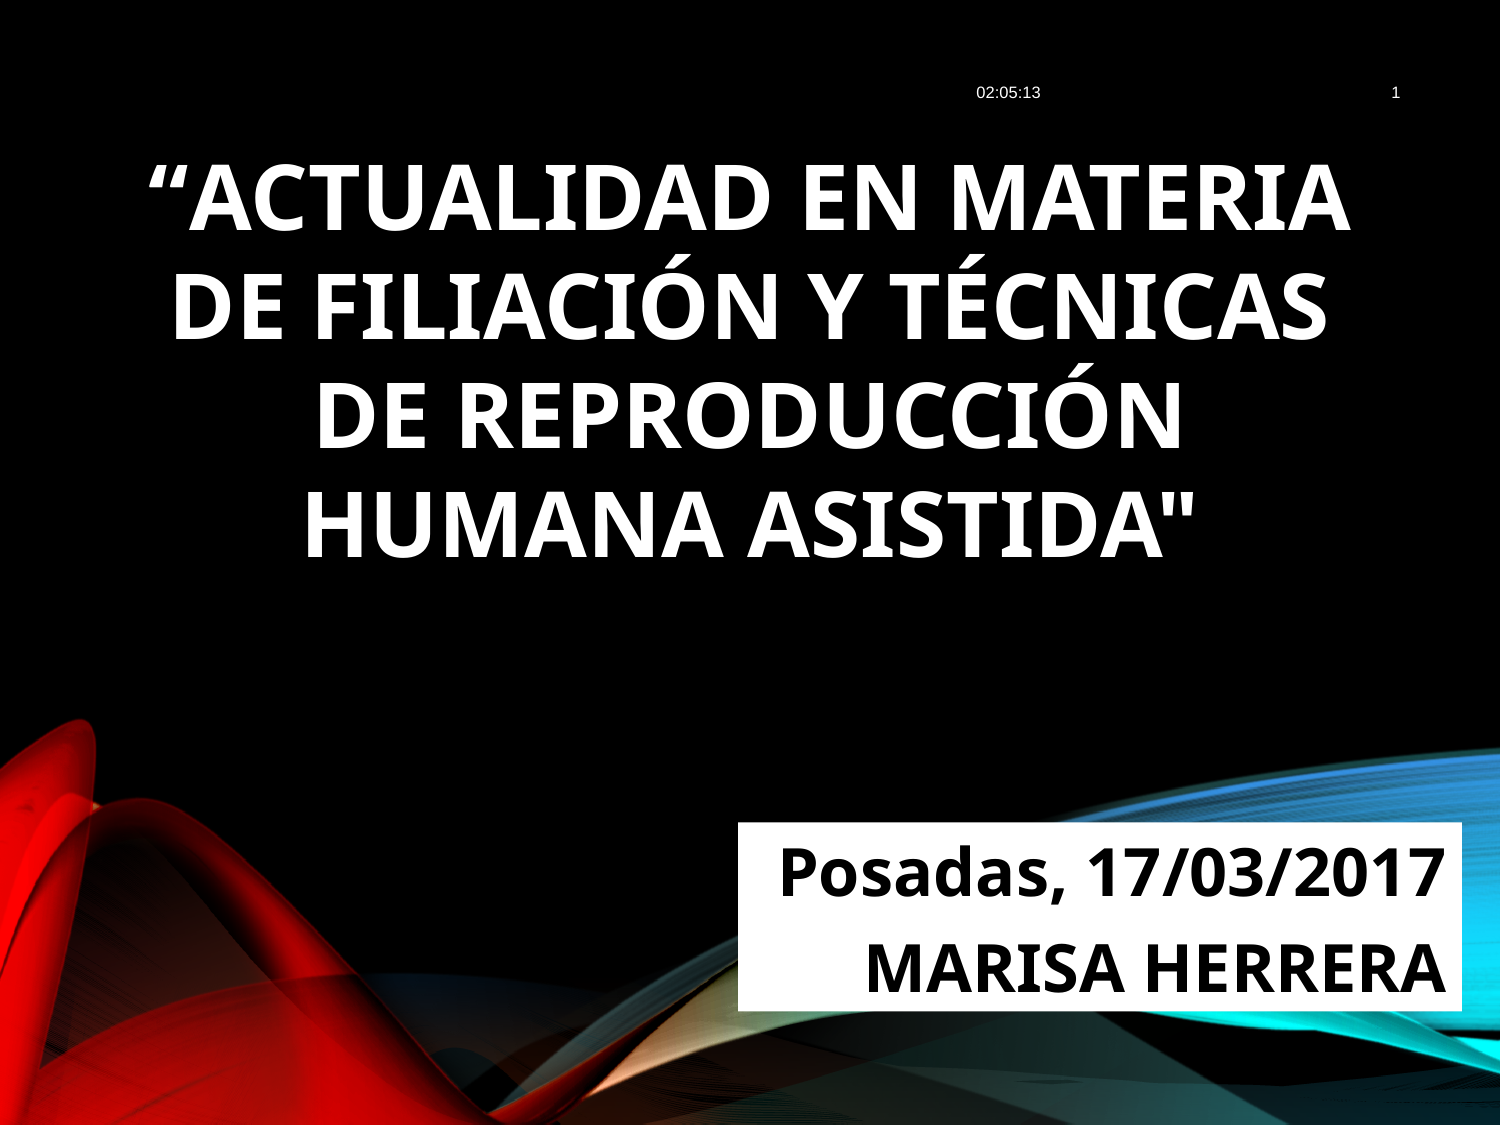

02:48:03
# “Actualidad en materia de filiación y técnicas de reproducción humana asistida"
Posadas, 17/03/2017
MARISA HERRERA